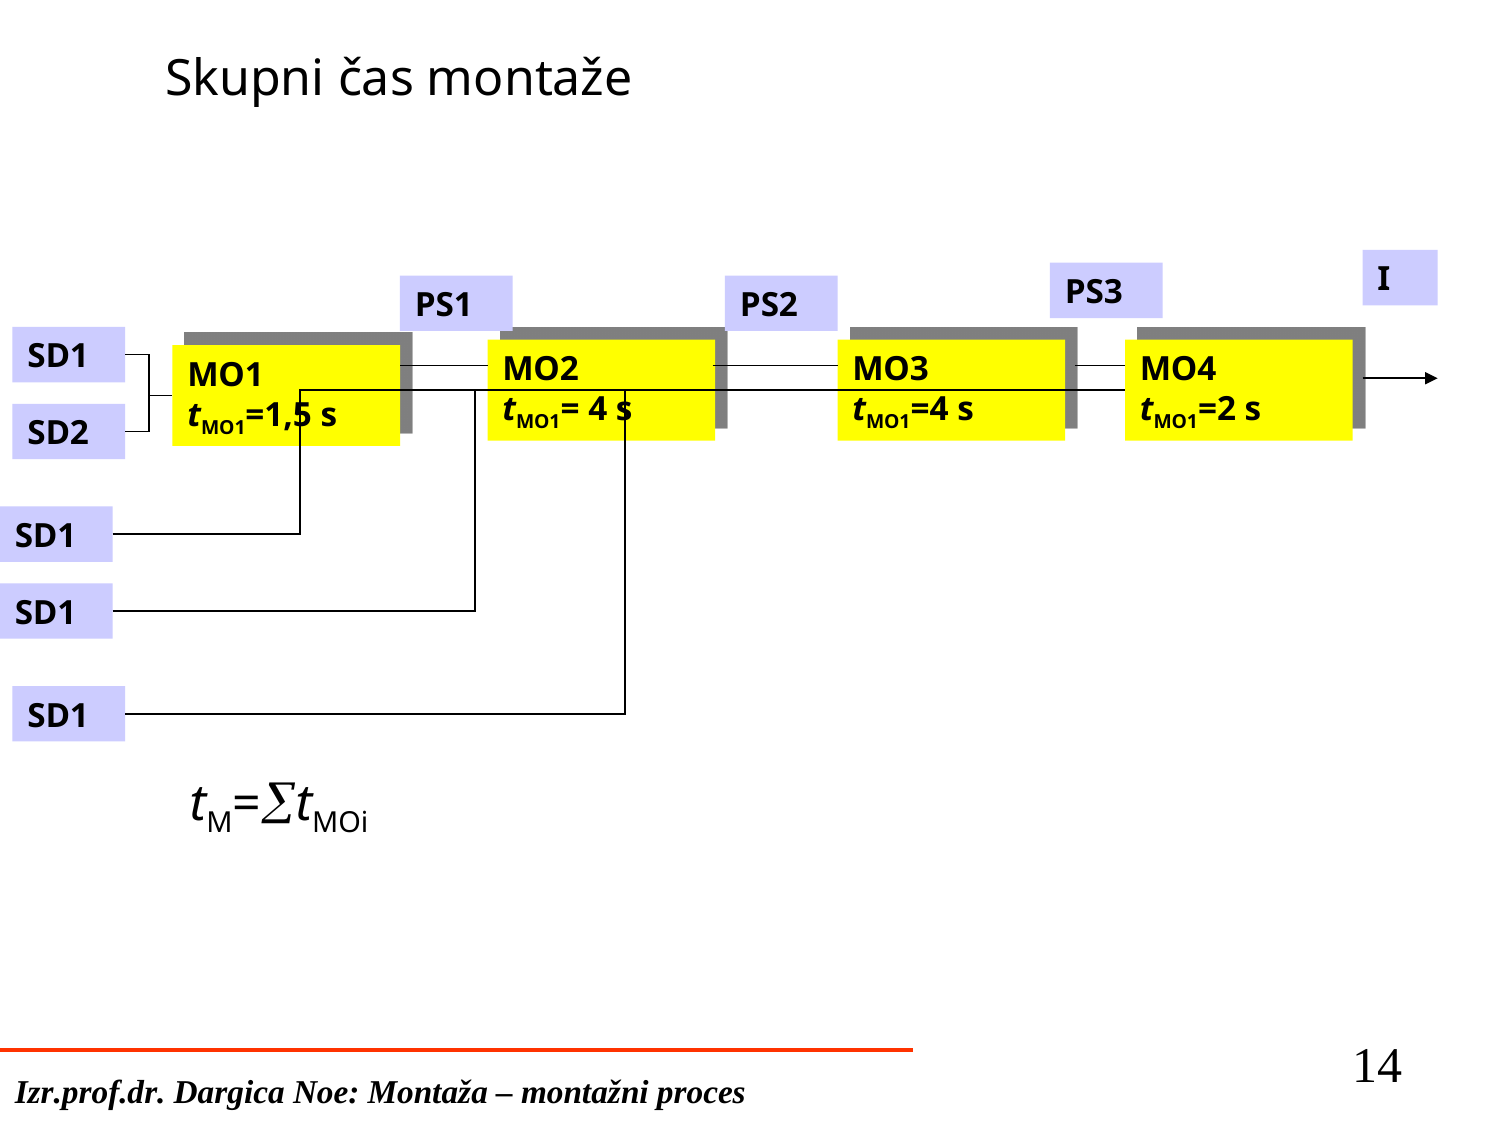

Skupni čas montaže
I
PS3
PS1
PS2
SD1
MO2
tMO1= 4 s
MO3
tMO1=4 s
MO4
tMO1=2 s
MO1
tMO1=1,5 s
SD2
SD1
SD1
SD1
tM=tMOi
14